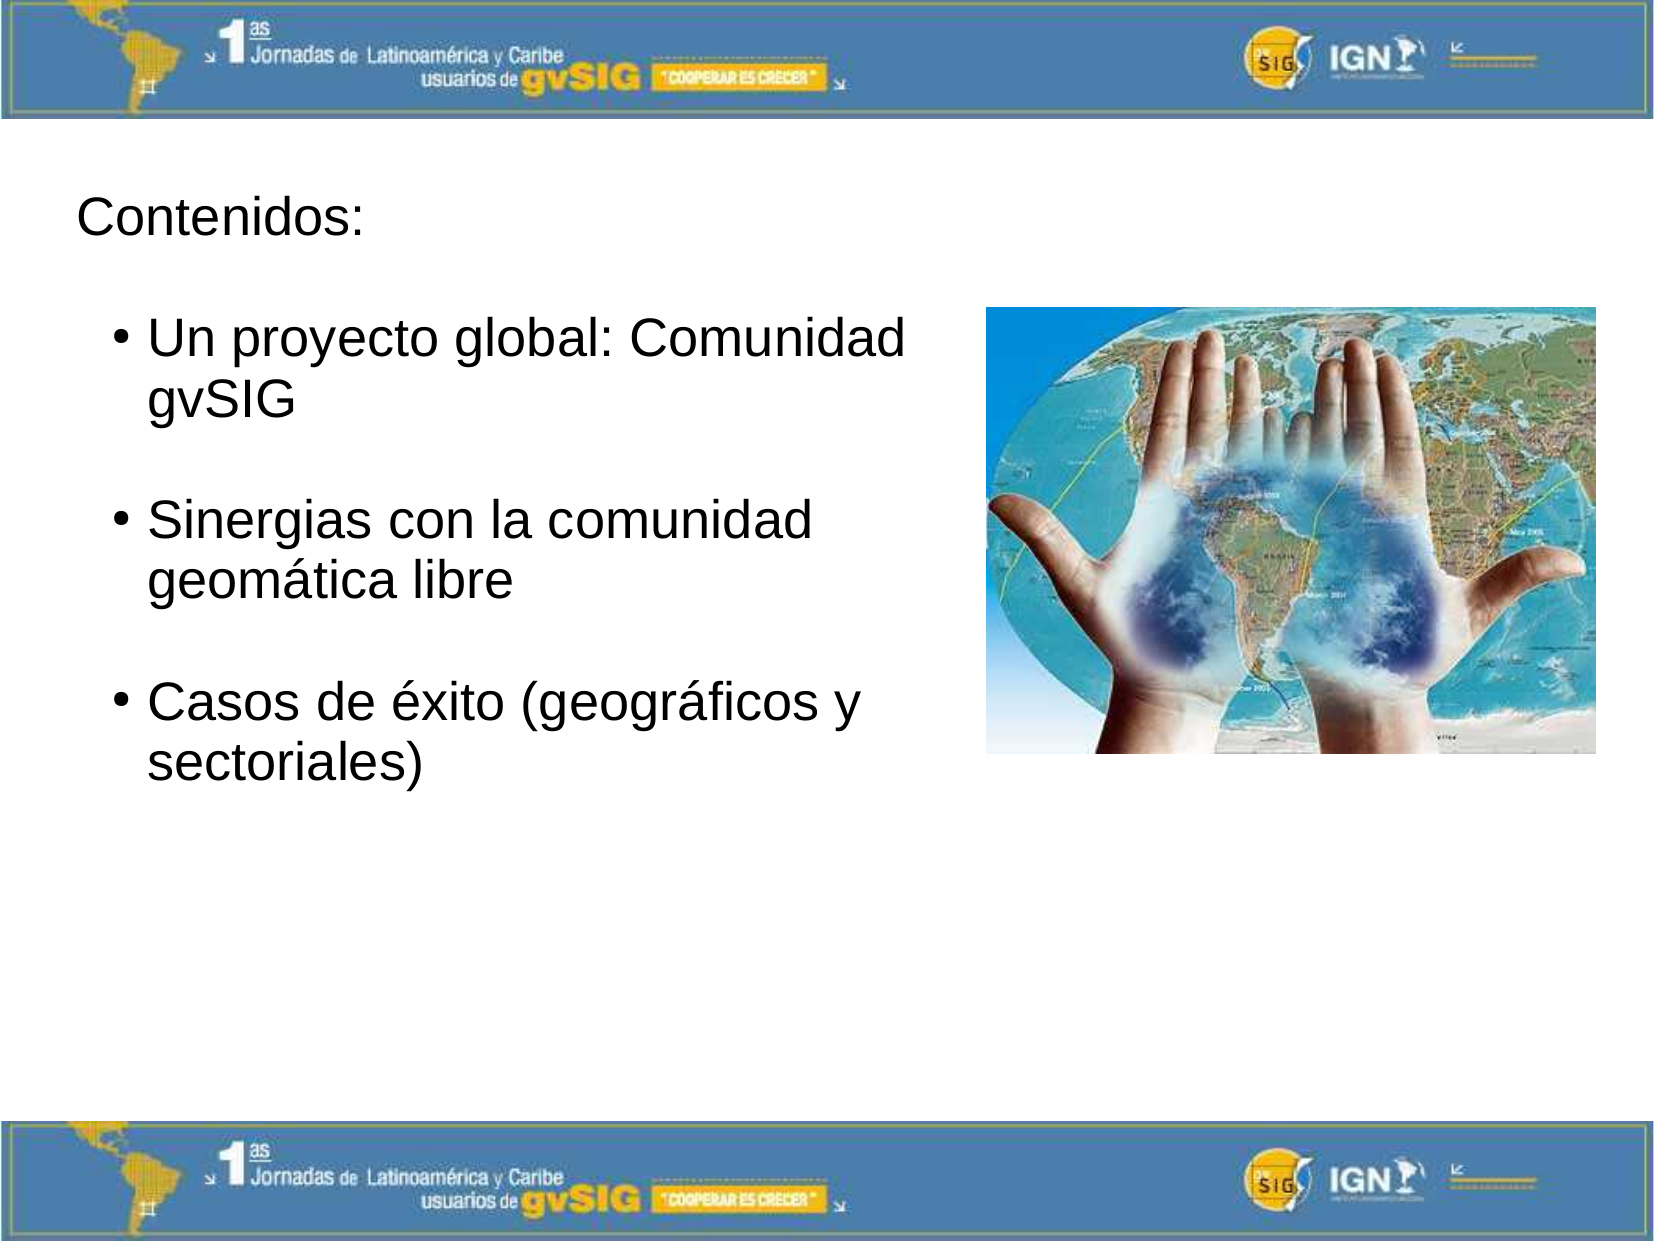

Contenidos:
Un proyecto global: Comunidad gvSIG
Sinergias con la comunidad geomática libre
Casos de éxito (geográficos y sectoriales)